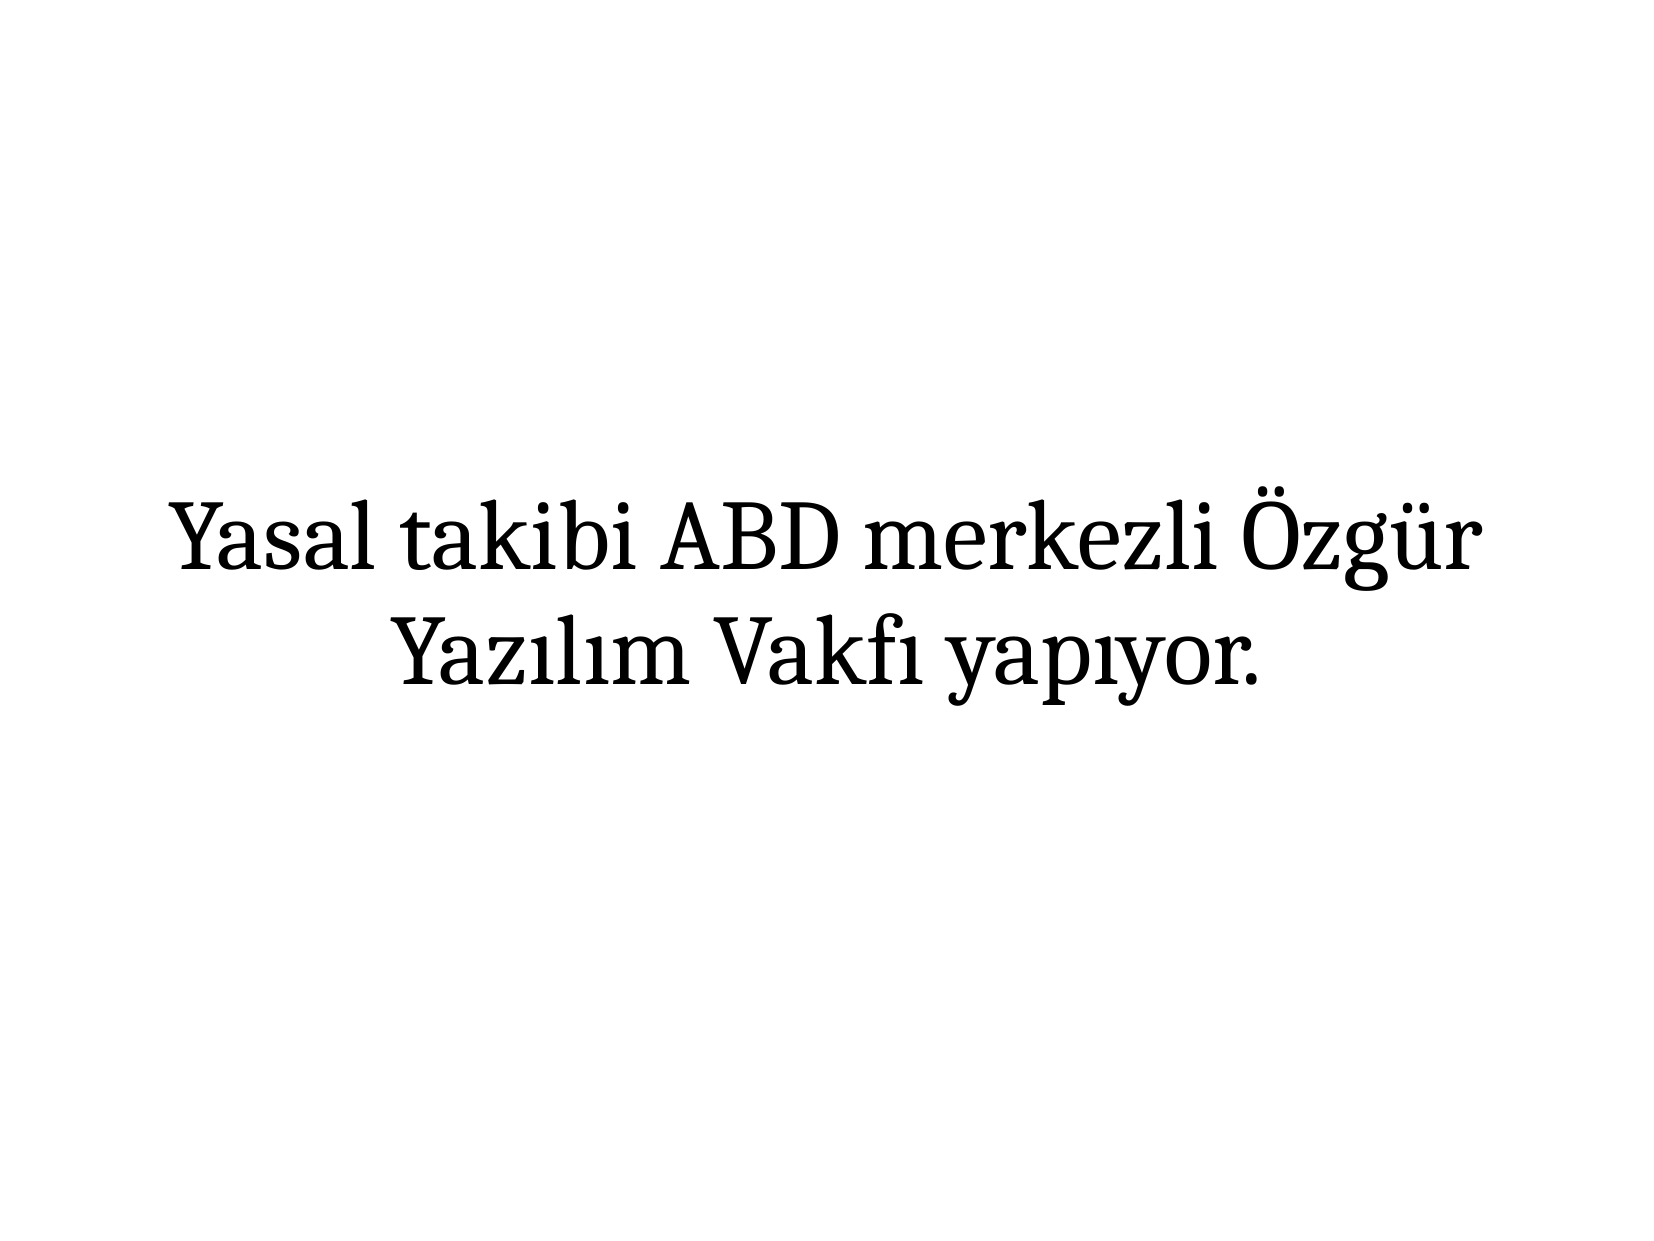

# Yasal takibi ABD merkezli Özgür Yazılım Vakfı yapıyor.